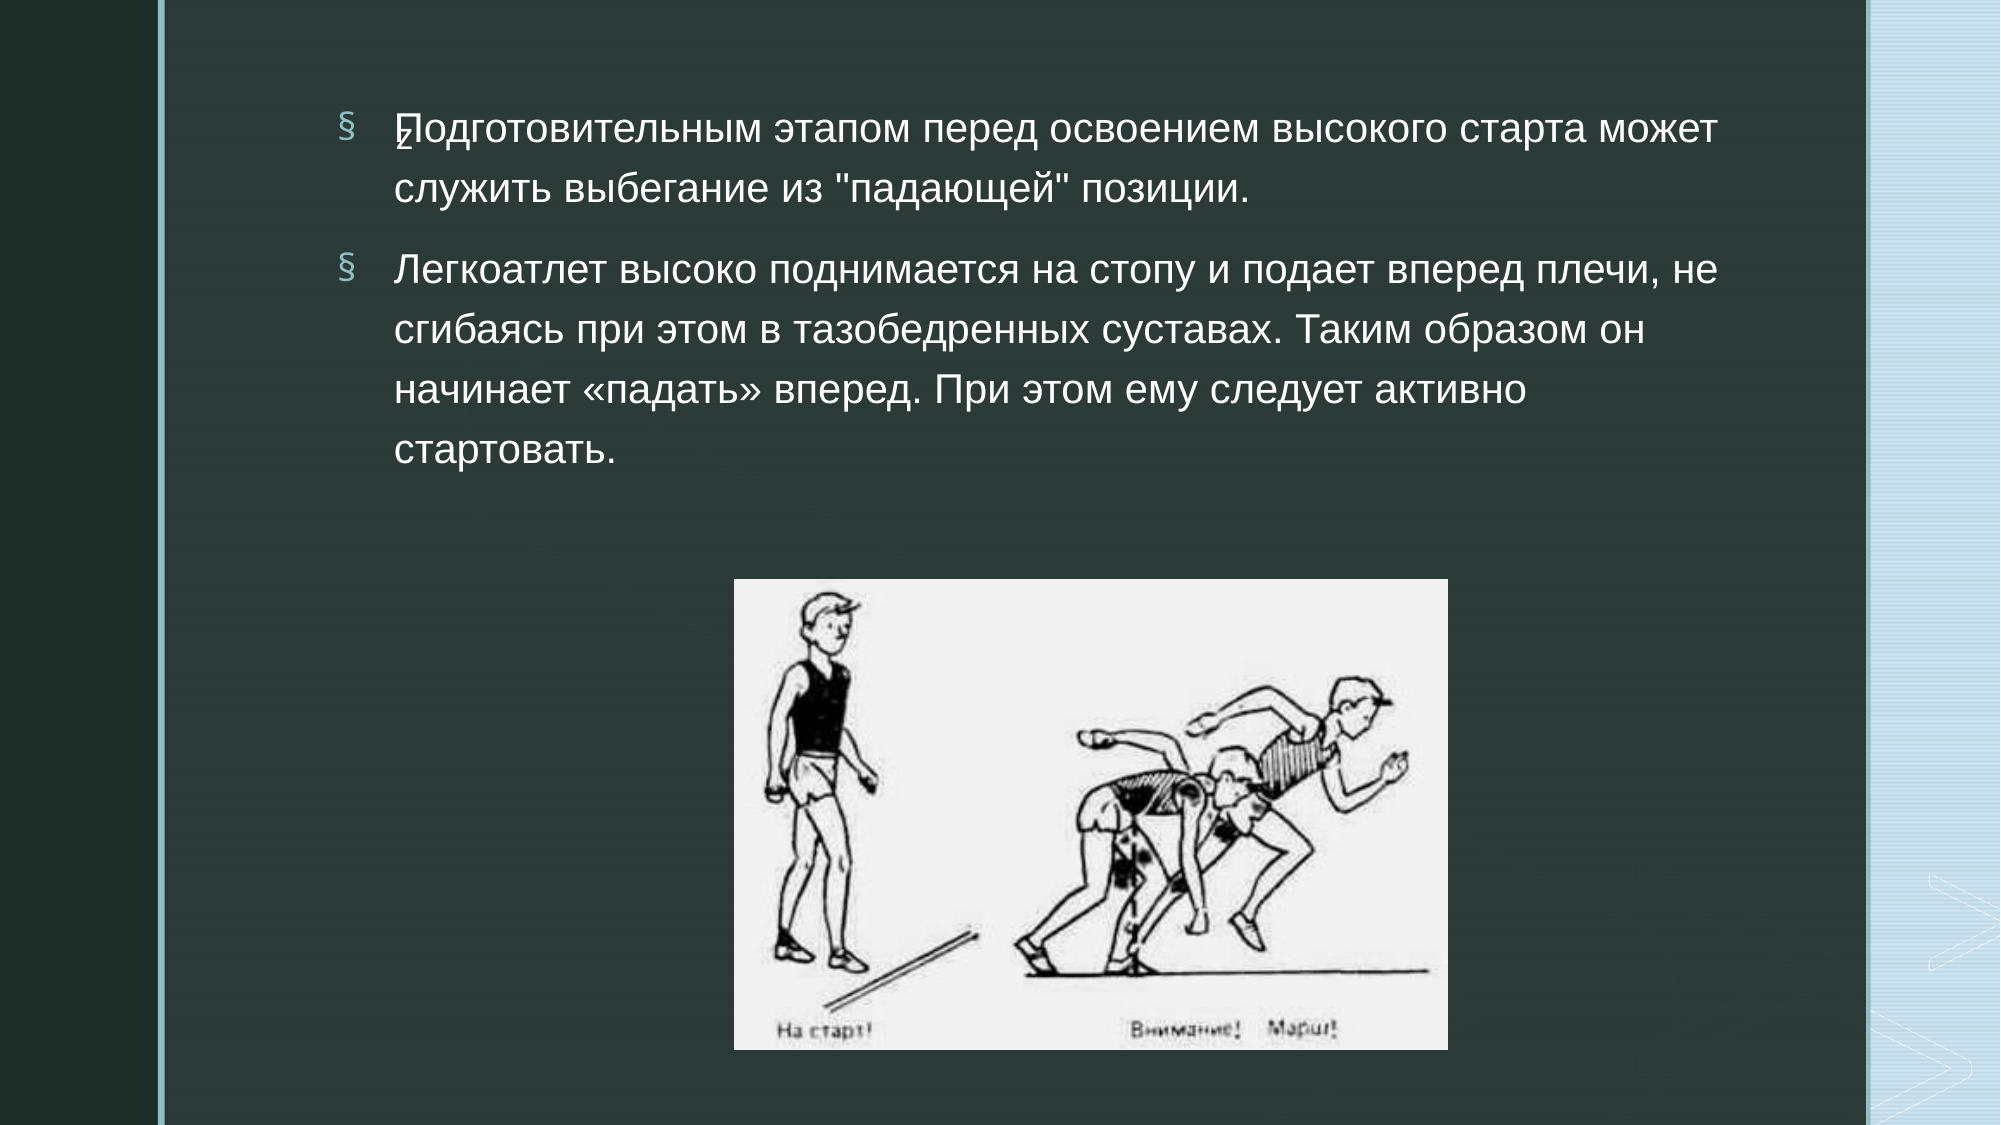

Подготовительным этапом перед освоением высокого старта может служить выбегание из "падающей" позиции.
Легкоатлет высоко поднимается на стопу и подает вперед плечи, не сгибаясь при этом в тазобедренных суставах. Таким образом он начинает «падать» вперед. При этом ему следует активно стартовать.
#